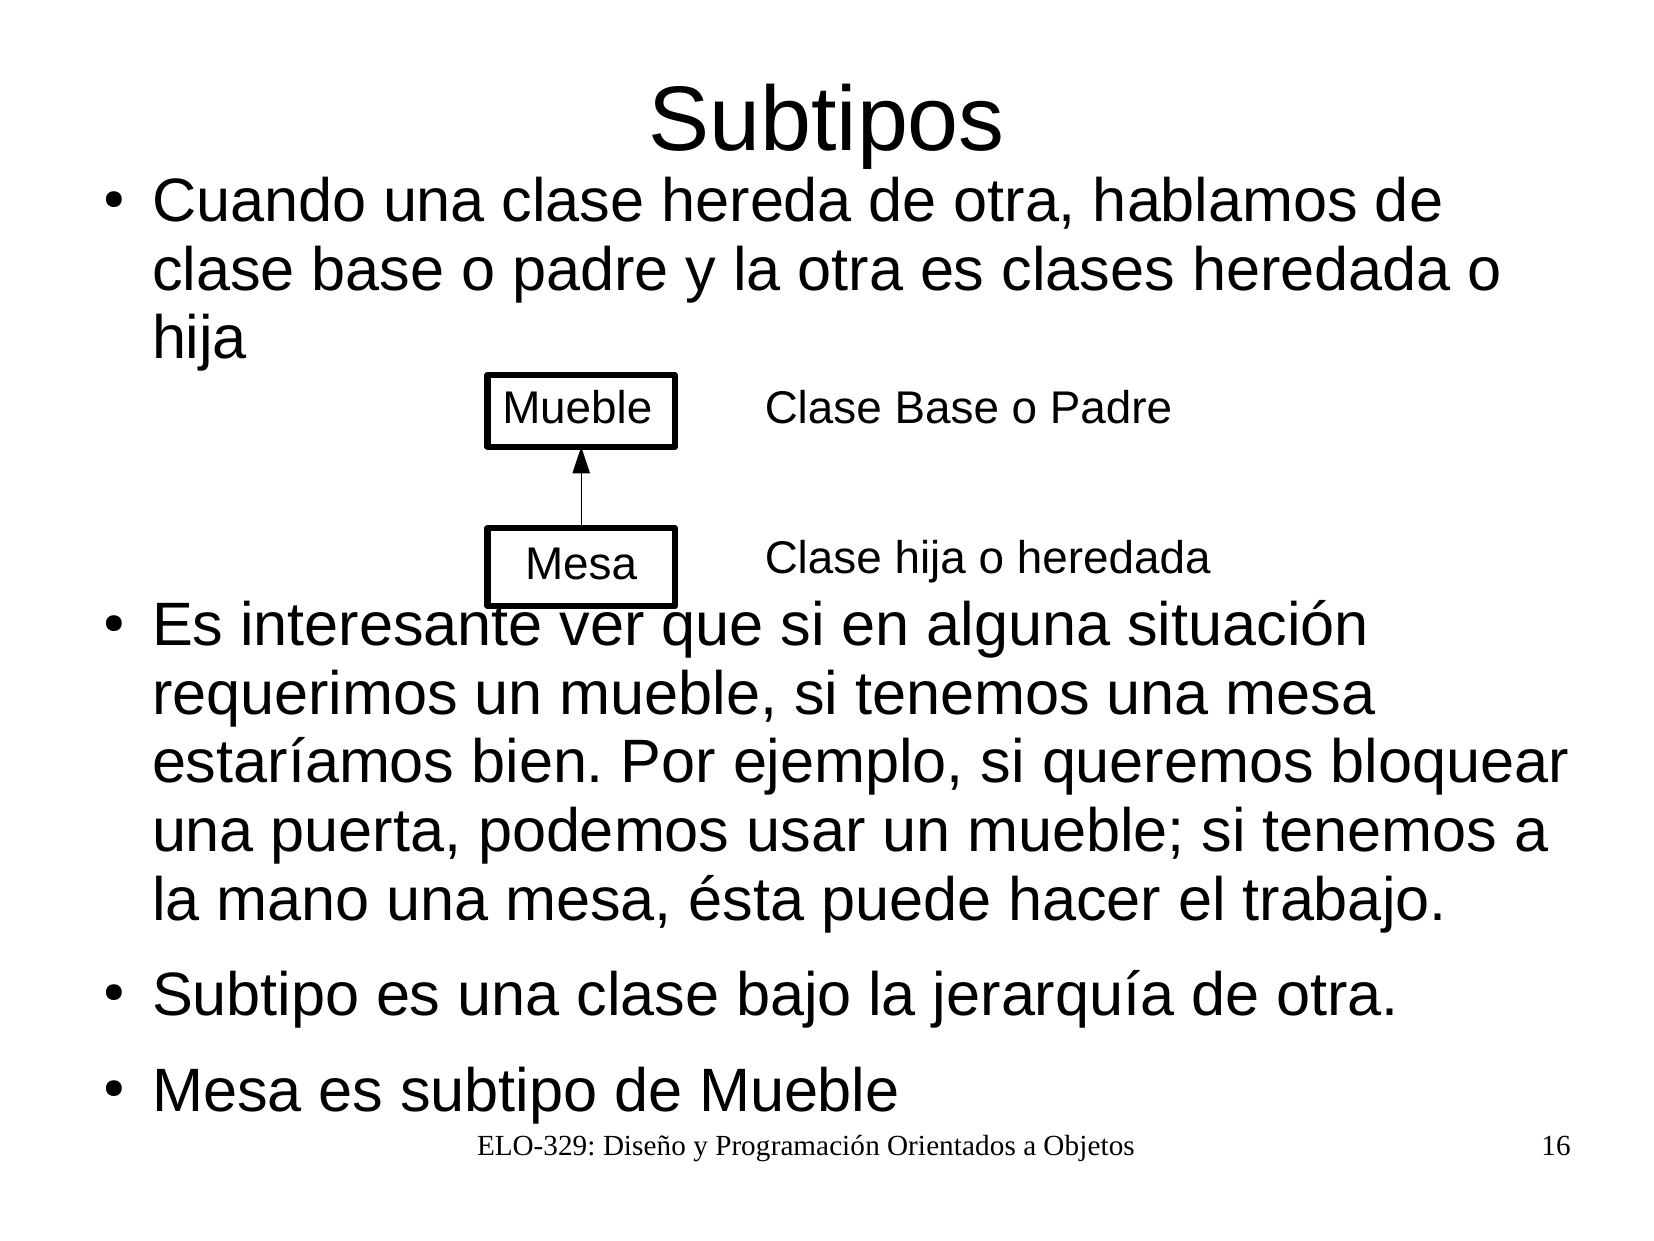

# Subtipos
Cuando una clase hereda de otra, hablamos de clase base o padre y la otra es clases heredada o hija
Es interesante ver que si en alguna situación requerimos un mueble, si tenemos una mesa estaríamos bien. Por ejemplo, si queremos bloquear una puerta, podemos usar un mueble; si tenemos a la mano una mesa, ésta puede hacer el trabajo.
Subtipo es una clase bajo la jerarquía de otra.
Mesa es subtipo de Mueble
Mueble
Clase Base o Padre
Clase hija o heredada
Mesa
16